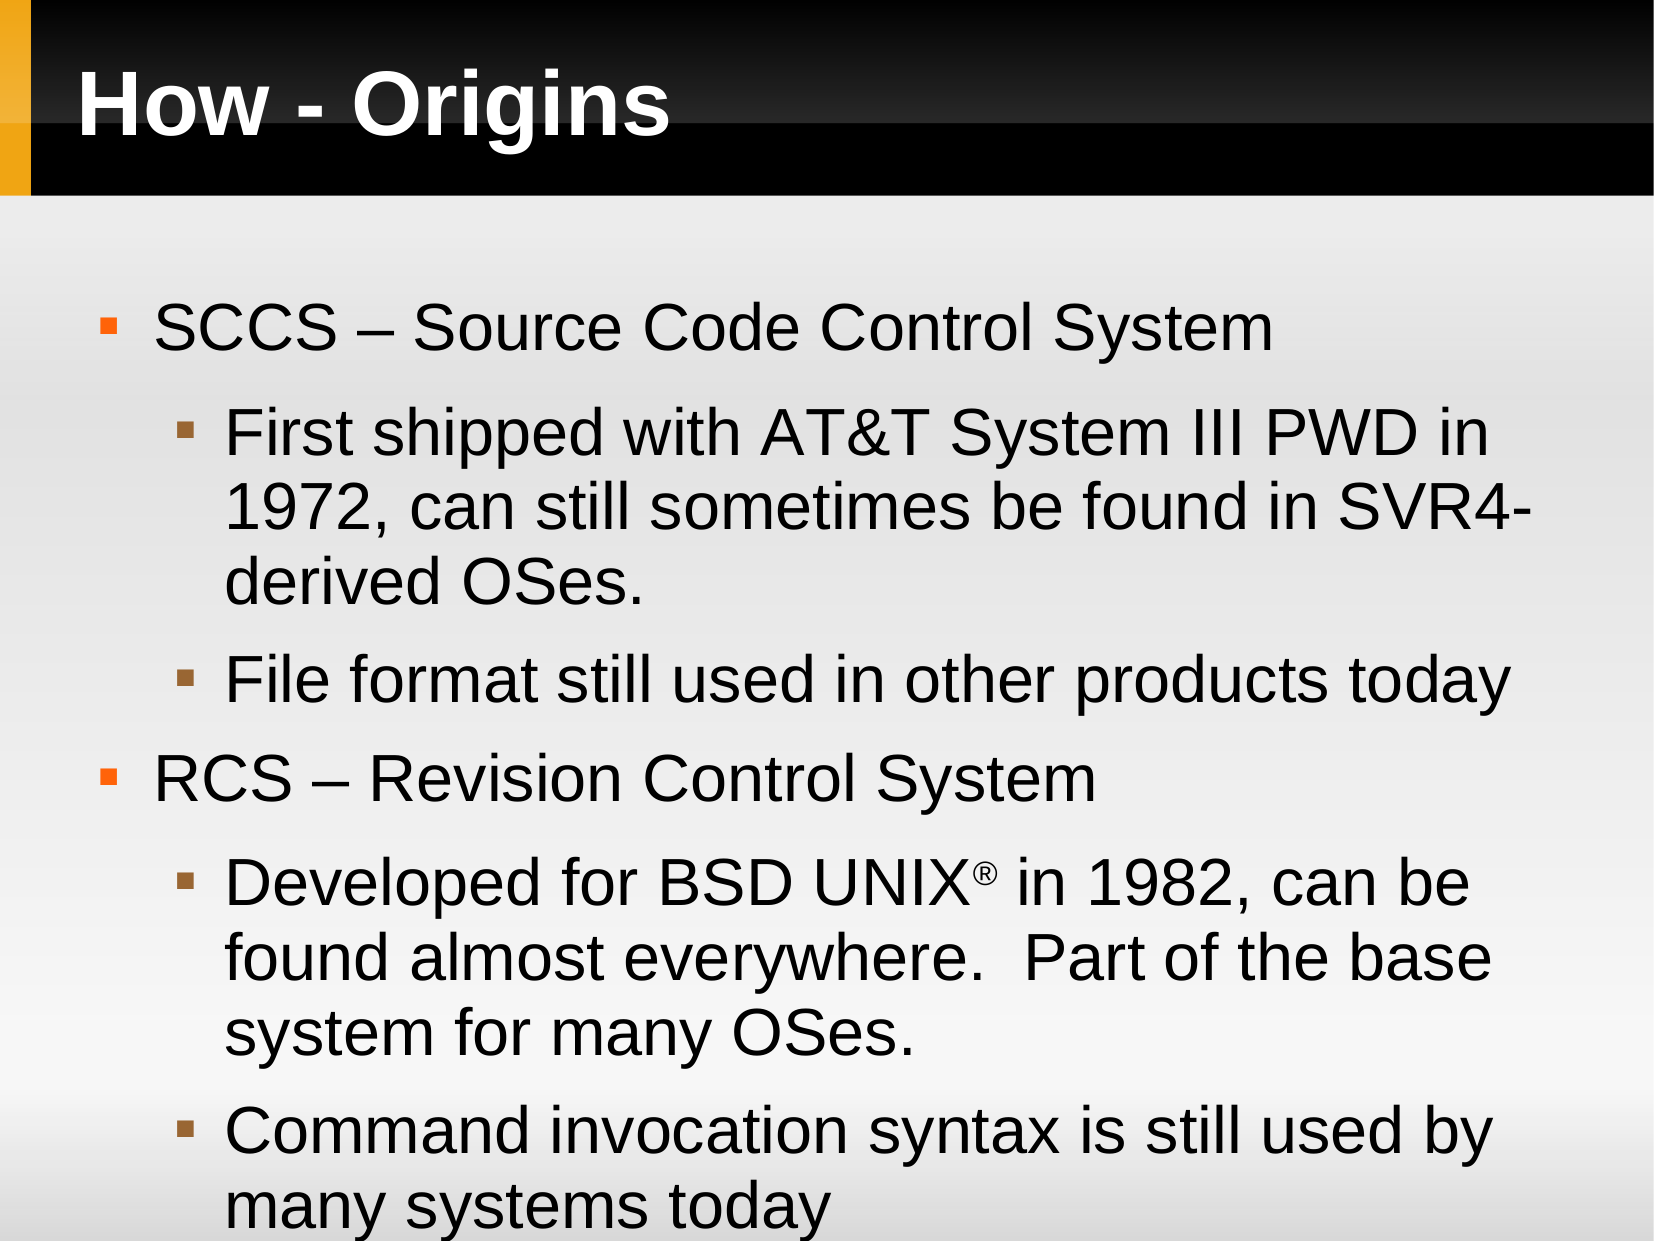

# How - Origins
SCCS – Source Code Control System
First shipped with AT&T System III PWD in 1972, can still sometimes be found in SVR4-derived OSes.
File format still used in other products today
RCS – Revision Control System
Developed for BSD UNIX® in 1982, can be found almost everywhere. Part of the base system for many OSes.
Command invocation syntax is still used by many systems today